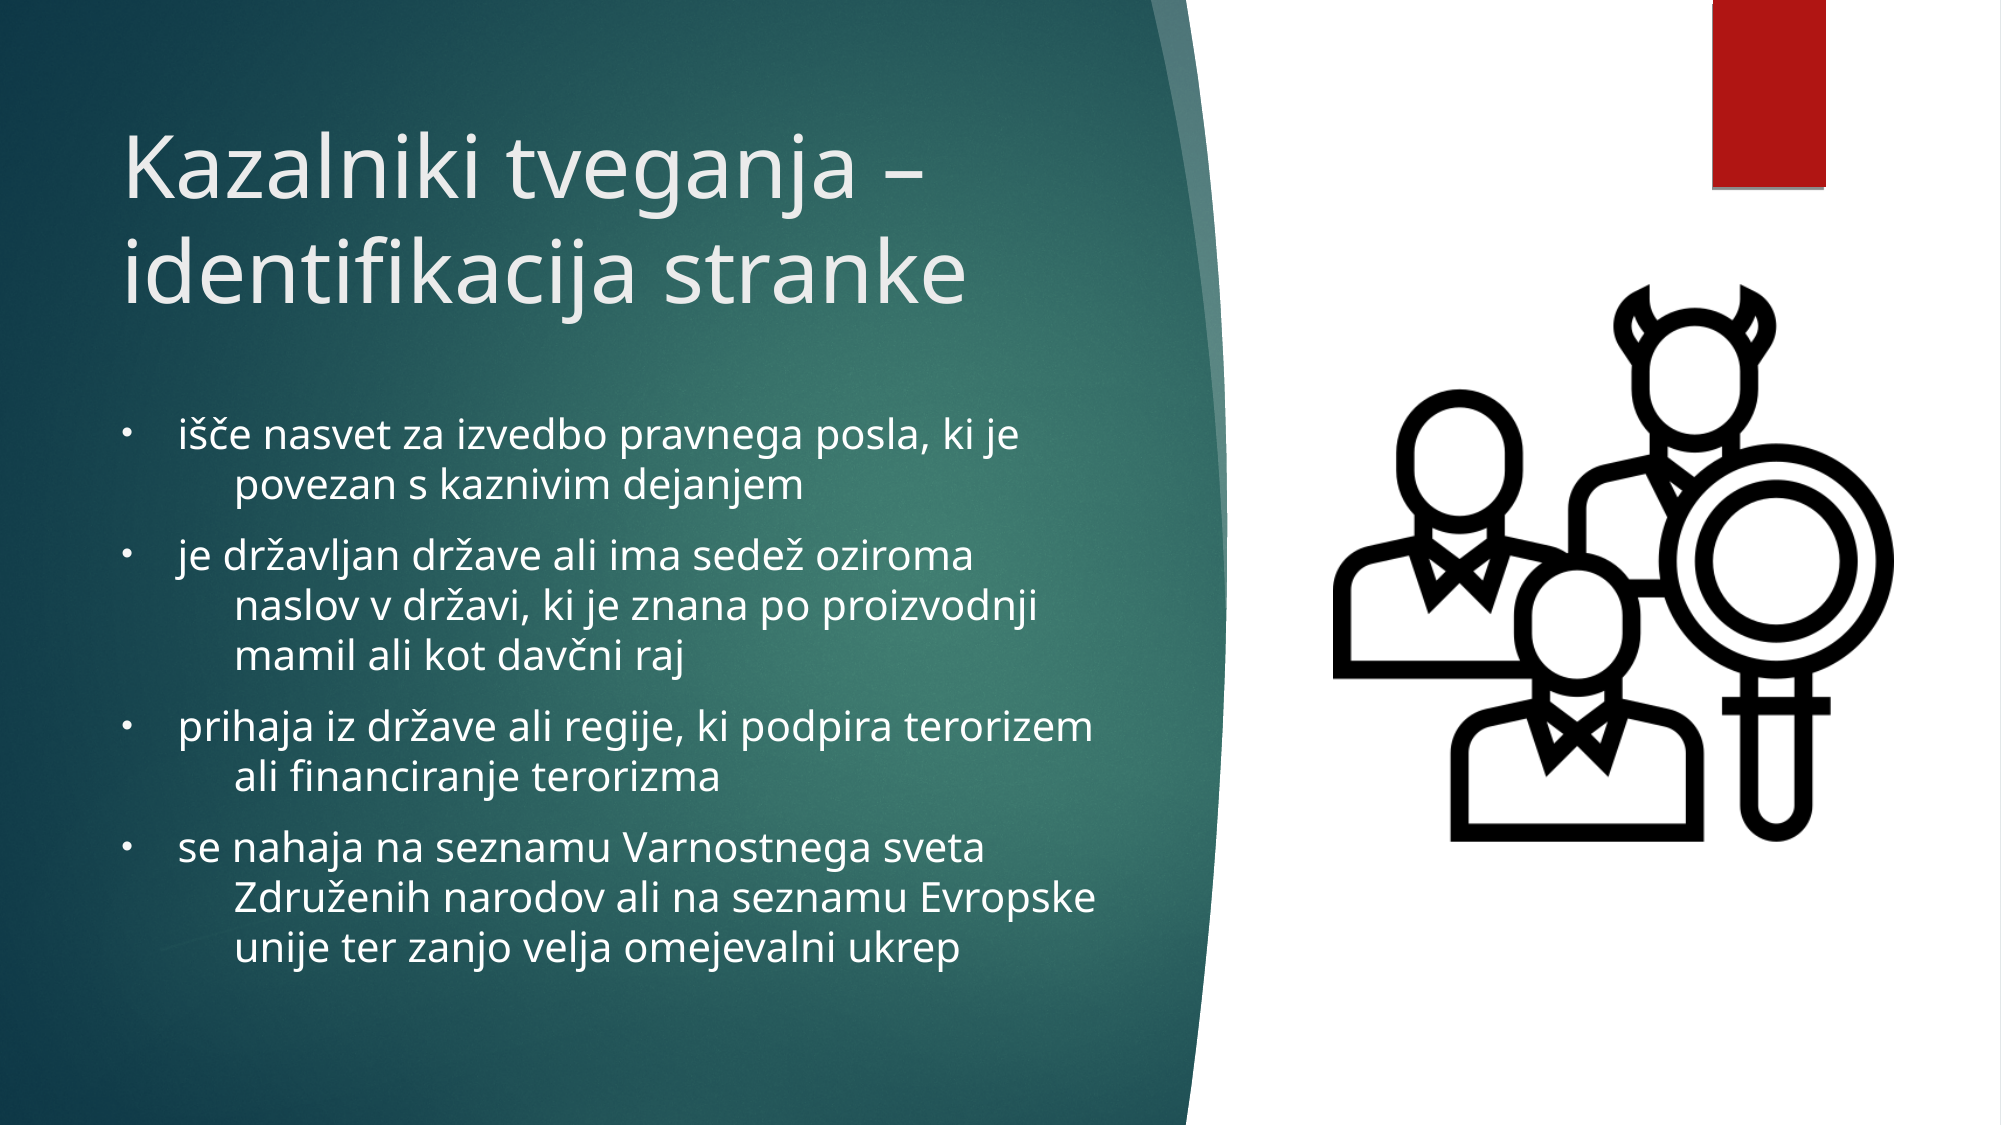

# Kazalniki tveganja – identifikacija stranke
išče nasvet za izvedbo pravnega posla, ki je povezan s kaznivim dejanjem
je državljan države ali ima sedež oziroma naslov v državi, ki je znana po proizvodnji mamil ali kot davčni raj
prihaja iz države ali regije, ki podpira terorizem ali financiranje terorizma
se nahaja na seznamu Varnostnega sveta Združenih narodov ali na seznamu Evropske unije ter zanjo velja omejevalni ukrep